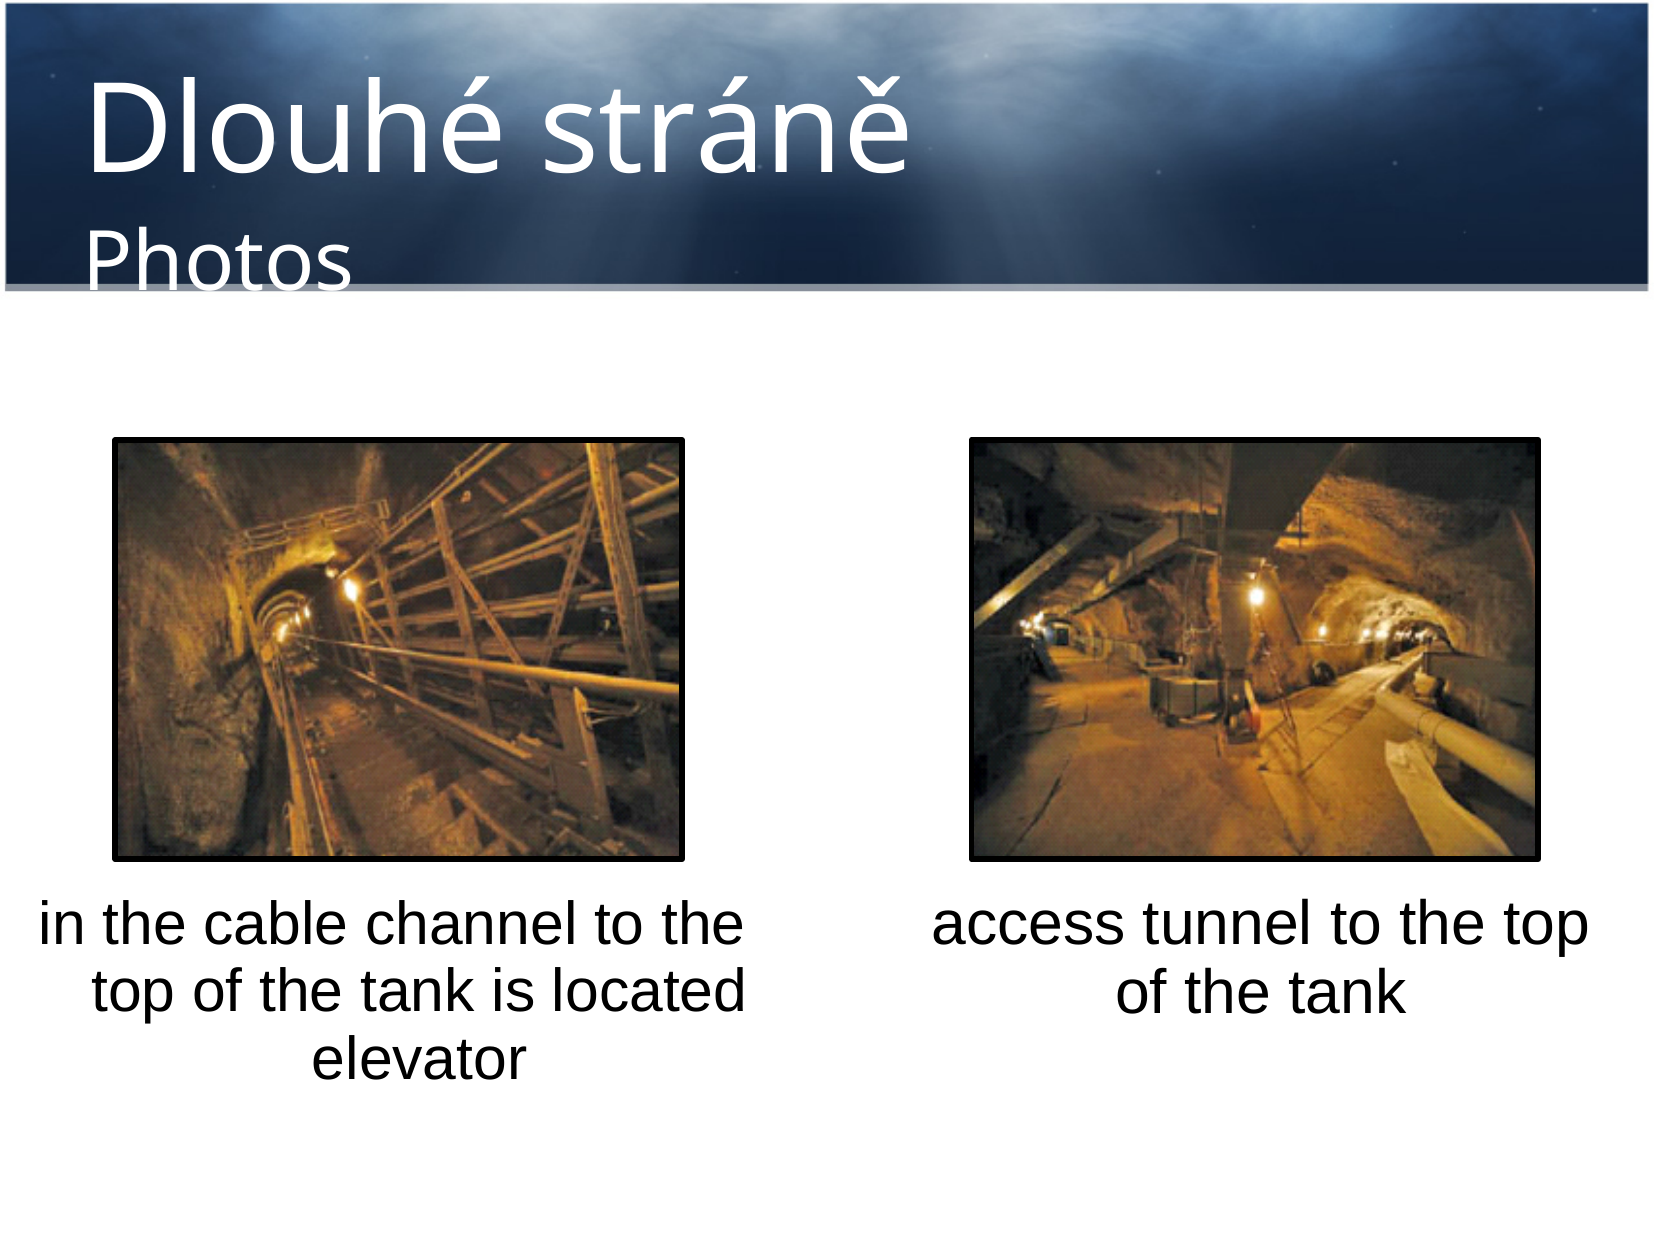

# Dlouhé stráně Photos
access tunnel to the top of the tank
in the cable channel to the top of the tank is located elevator